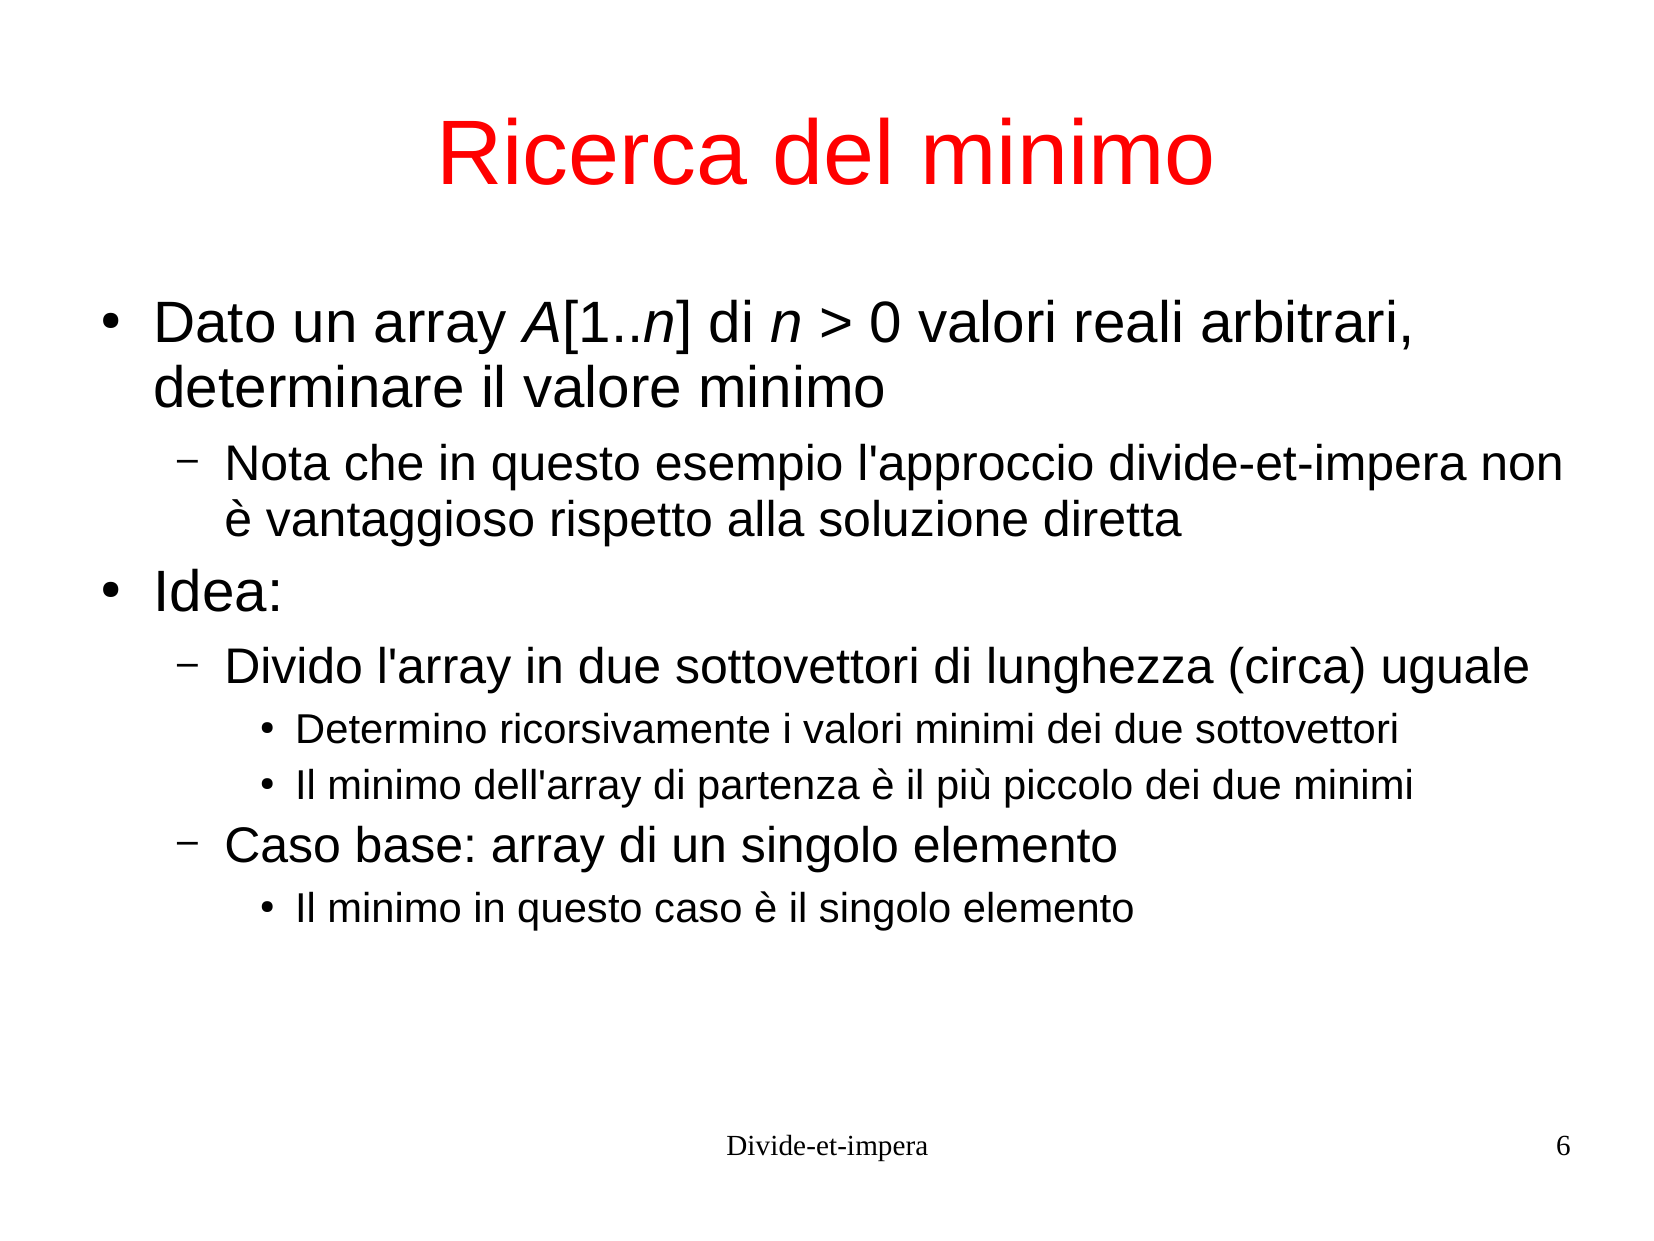

# Ricerca del minimo
Dato un array A[1..n] di n > 0 valori reali arbitrari, determinare il valore minimo
Nota che in questo esempio l'approccio divide-et-impera non è vantaggioso rispetto alla soluzione diretta
Idea:
Divido l'array in due sottovettori di lunghezza (circa) uguale
Determino ricorsivamente i valori minimi dei due sottovettori
Il minimo dell'array di partenza è il più piccolo dei due minimi
Caso base: array di un singolo elemento
Il minimo in questo caso è il singolo elemento
Divide-et-impera
6